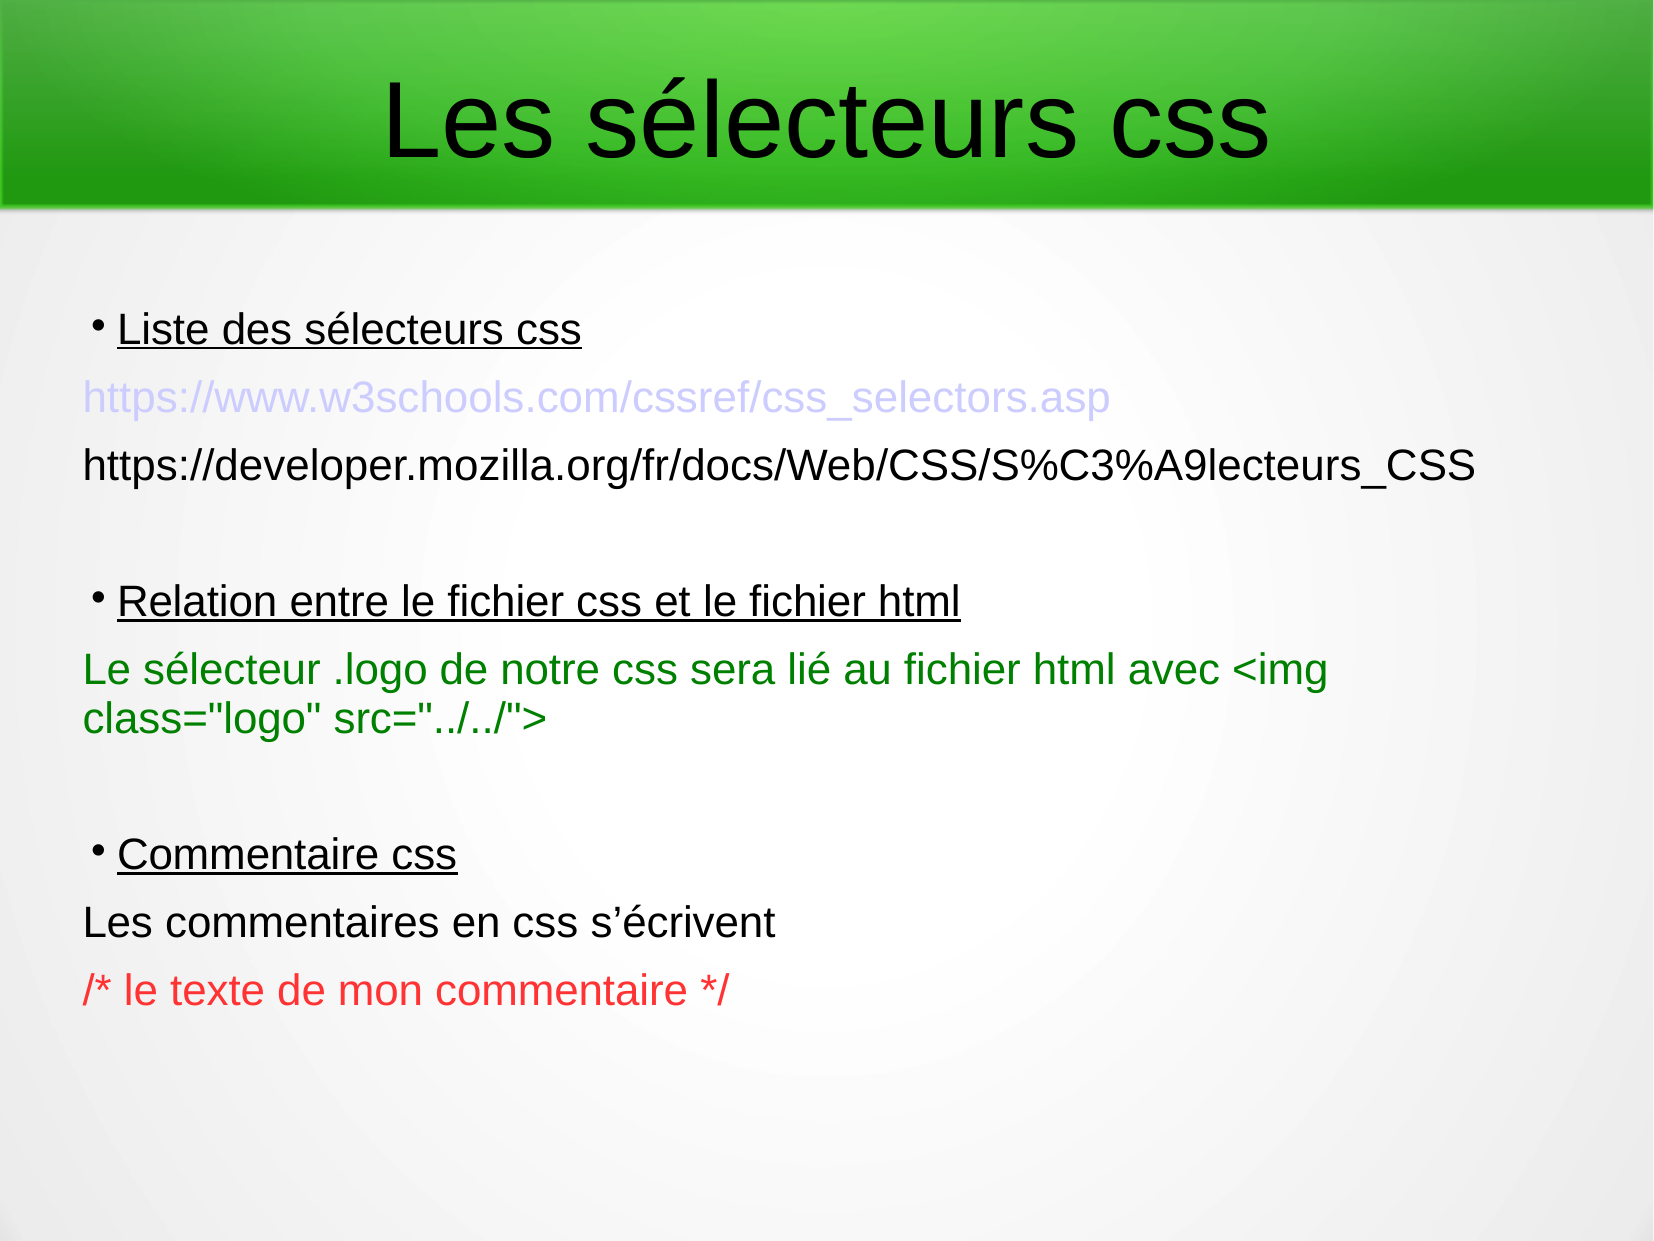

# Les sélecteurs css
Liste des sélecteurs css
https://www.w3schools.com/cssref/css_selectors.asp
https://developer.mozilla.org/fr/docs/Web/CSS/S%C3%A9lecteurs_CSS
Relation entre le fichier css et le fichier html
Le sélecteur .logo de notre css sera lié au fichier html avec <img class="logo" src="../../">
Commentaire css
Les commentaires en css s’écrivent
/* le texte de mon commentaire */